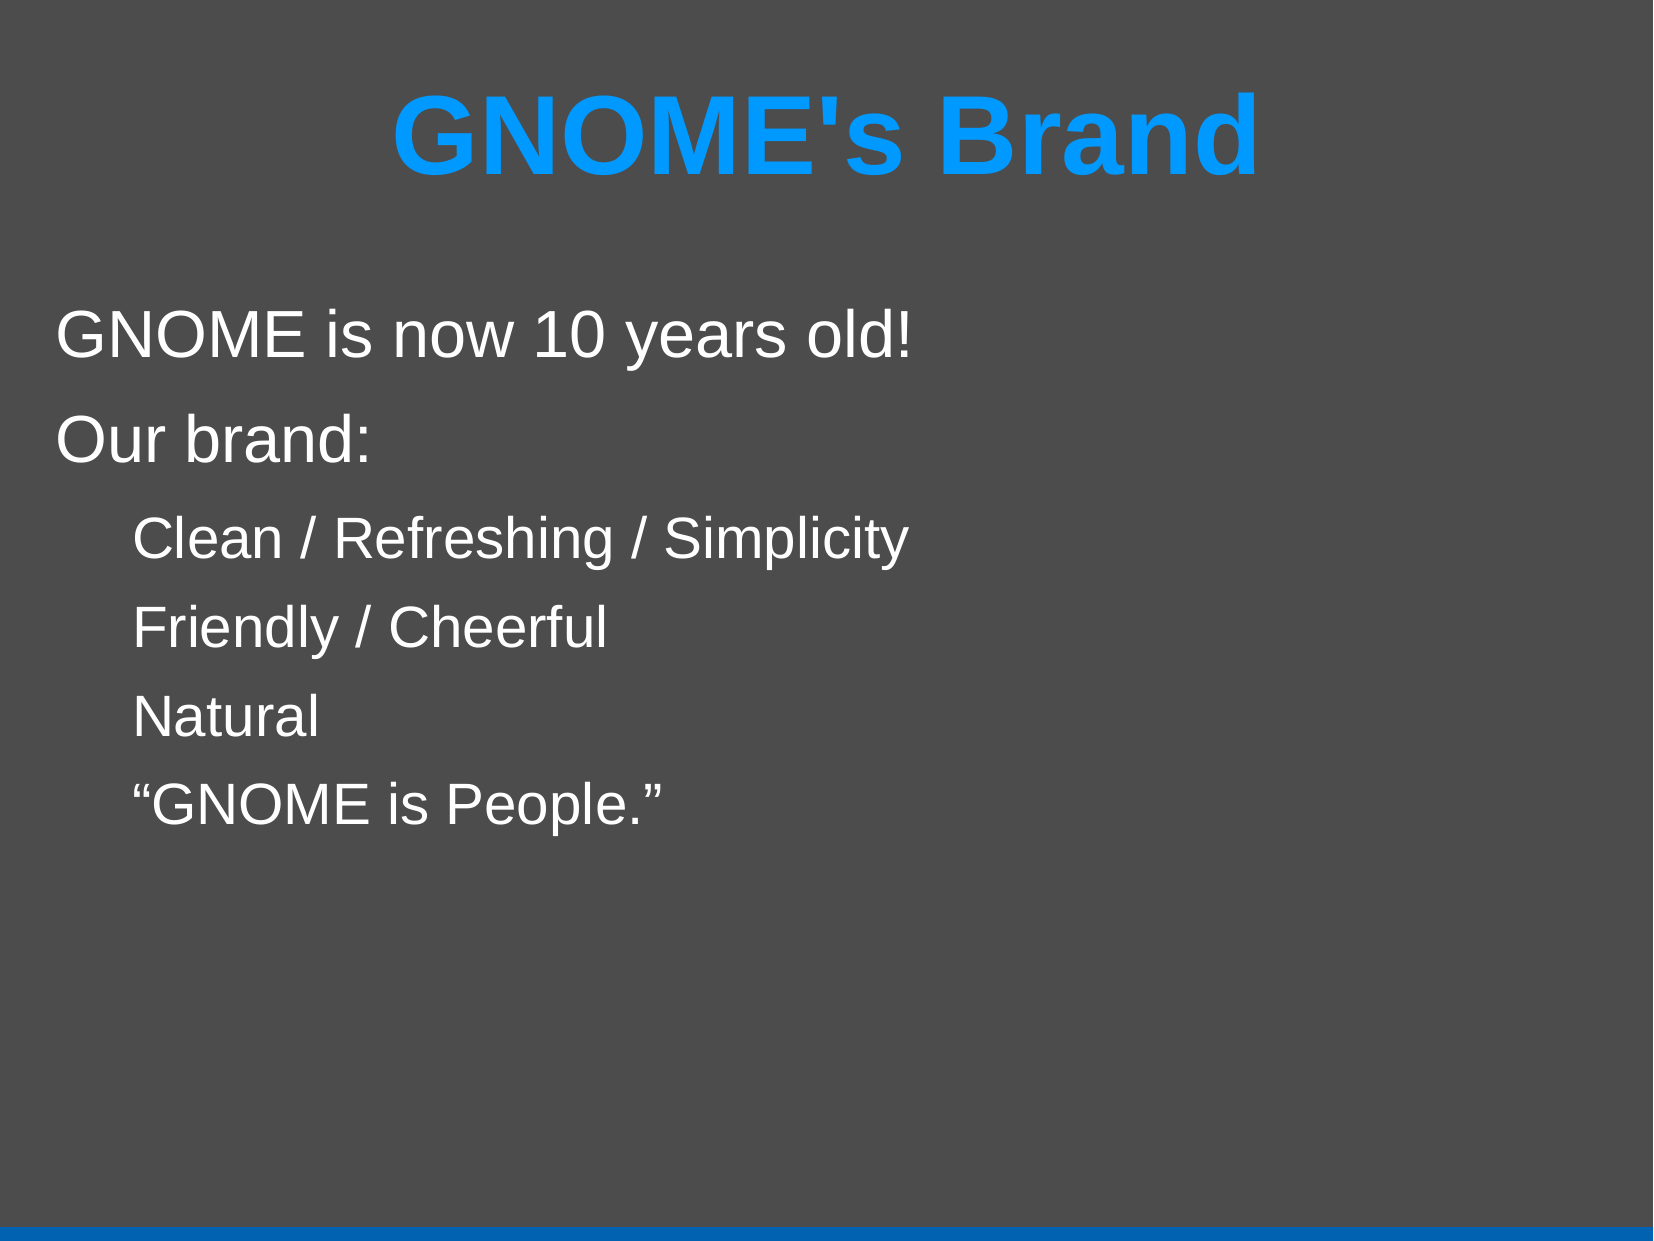

# GNOME's Brand
GNOME is now 10 years old!
Our brand:
Clean / Refreshing / Simplicity
Friendly / Cheerful
Natural
“GNOME is People.”